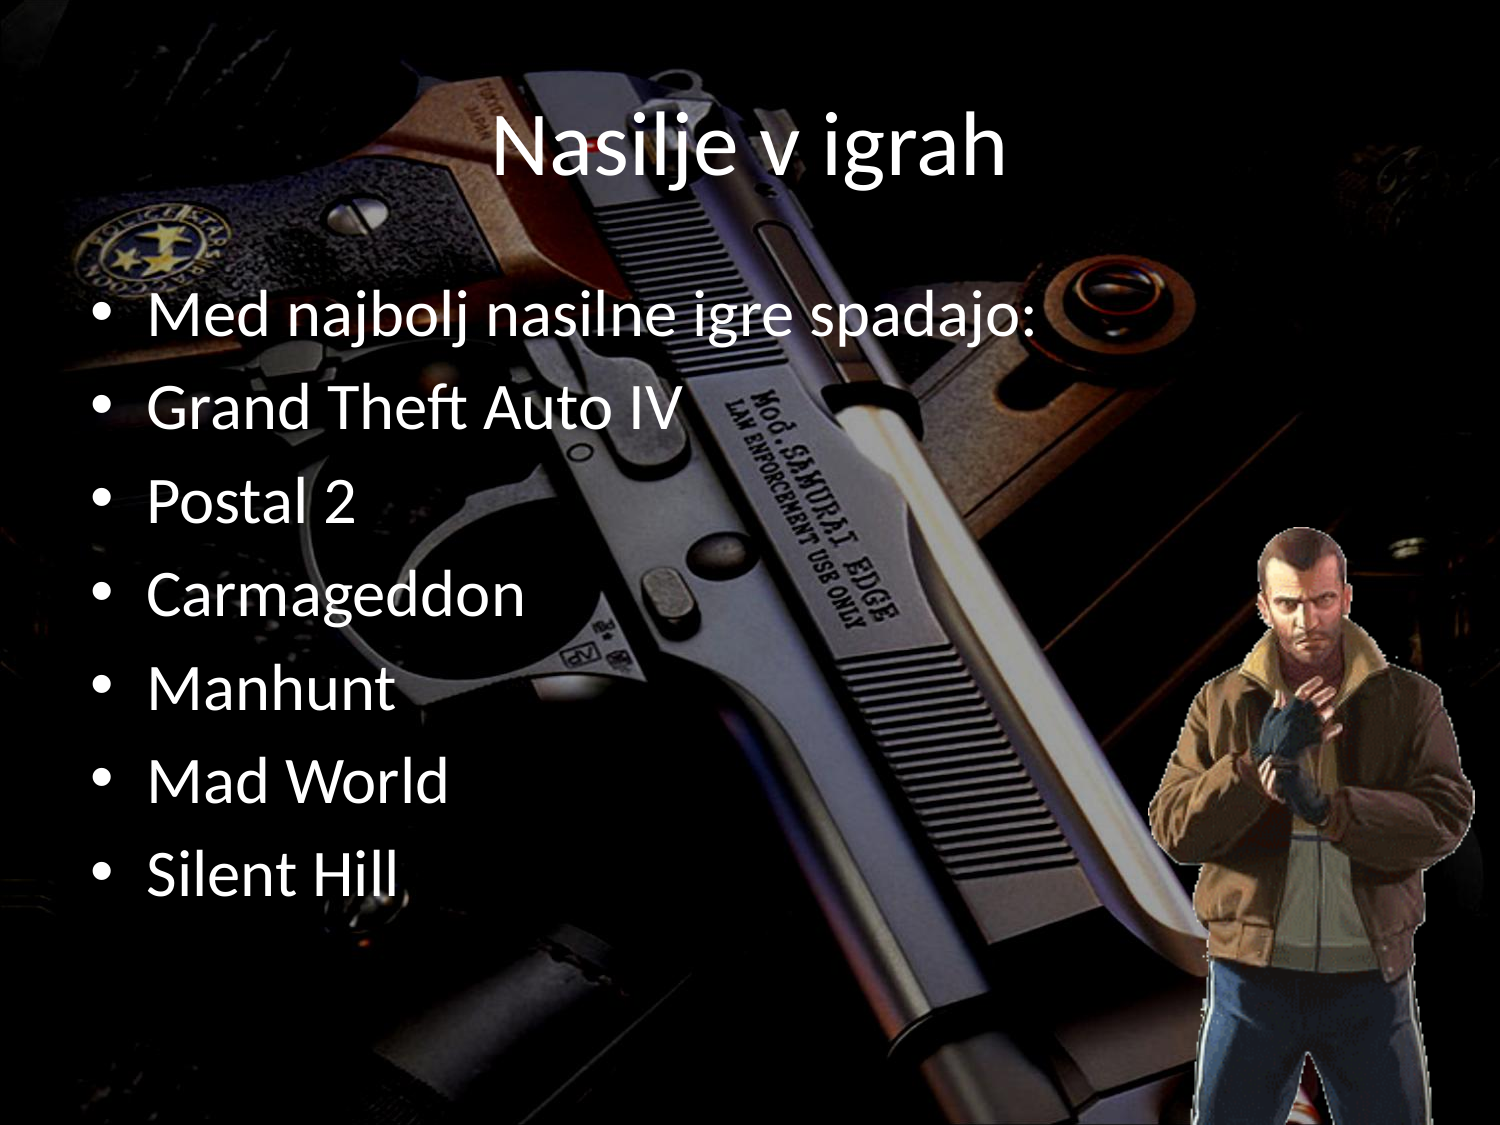

# Nasilje v igrah
Med najbolj nasilne igre spadajo:
Grand Theft Auto IV
Postal 2
Carmageddon
Manhunt
Mad World
Silent Hill